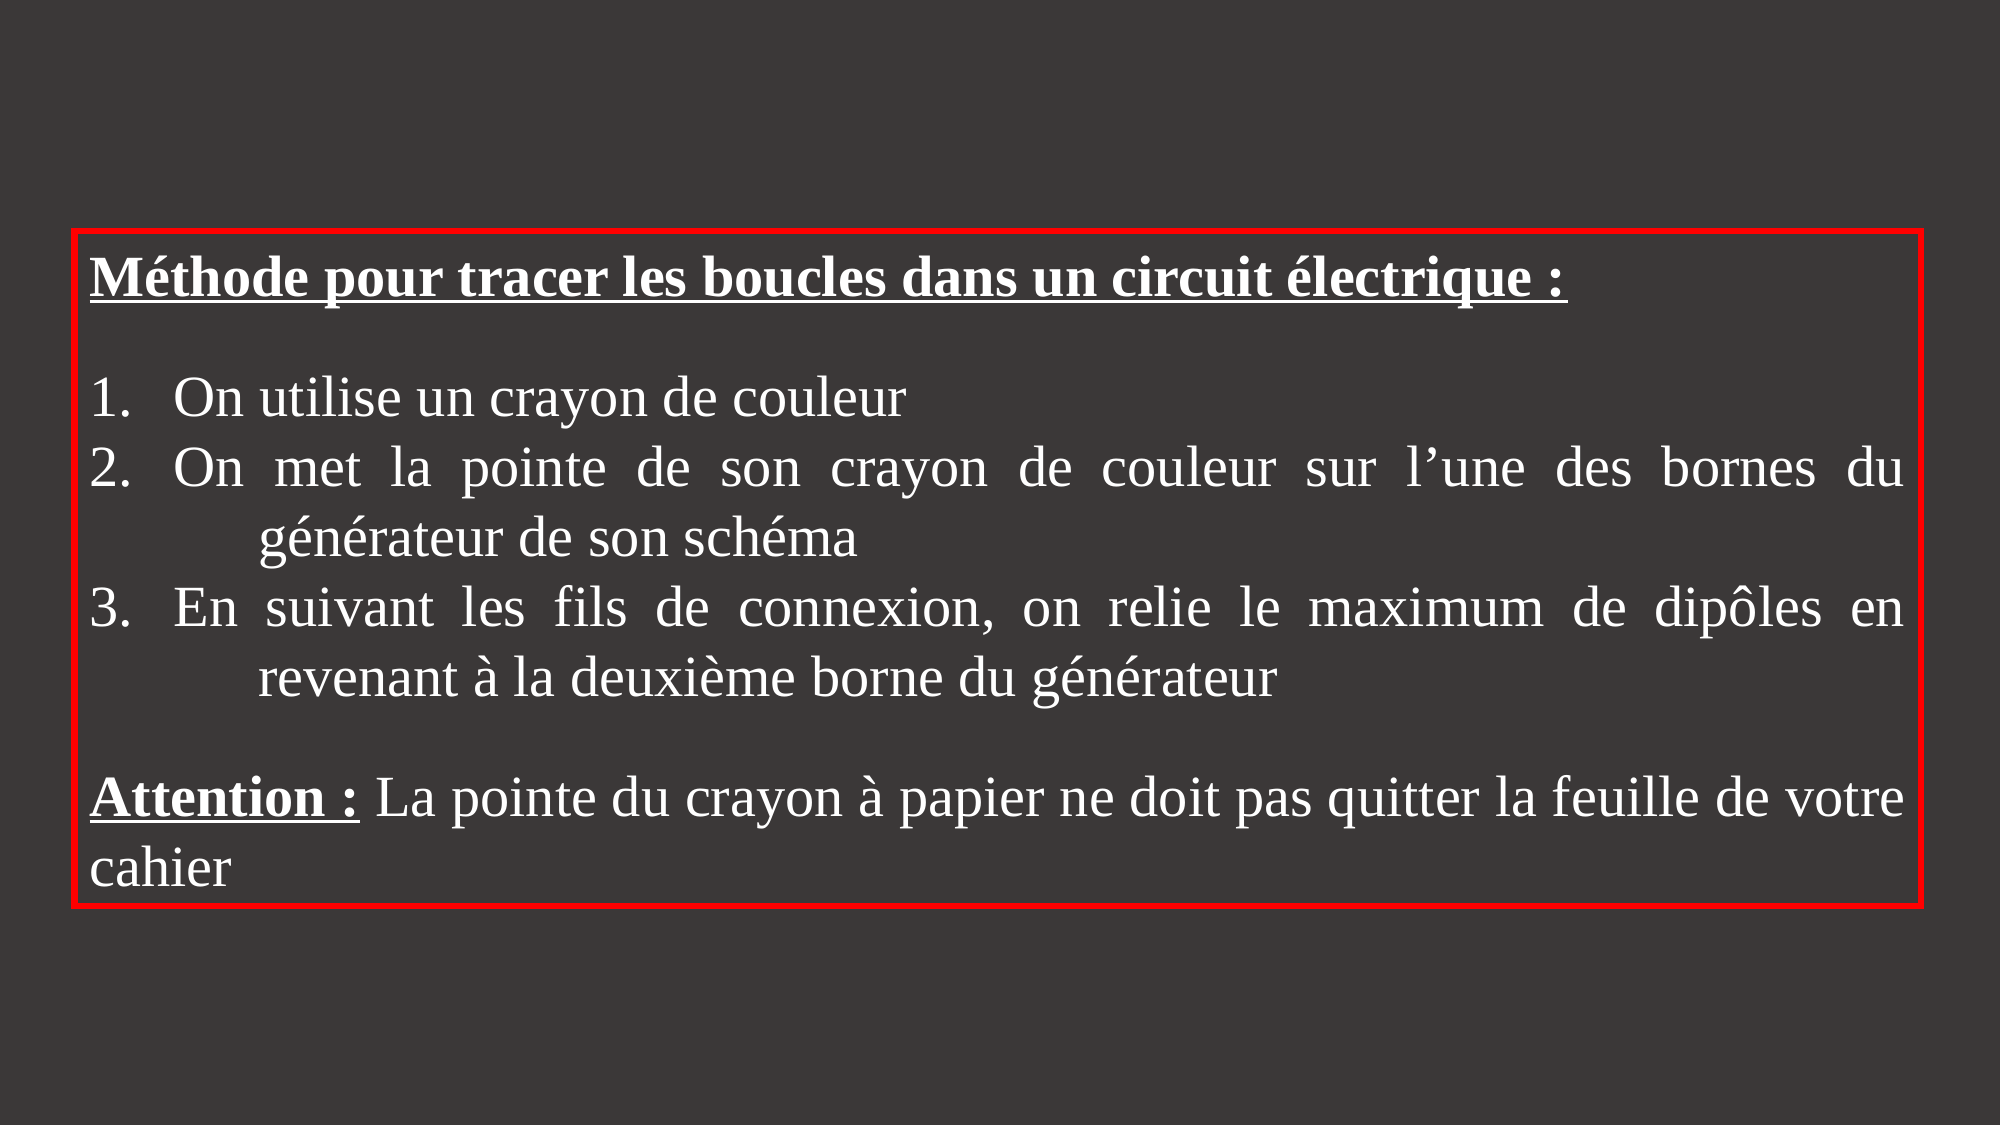

Méthode pour tracer les boucles dans un circuit électrique :
On utilise un crayon de couleur
On met la pointe de son crayon de couleur sur l’une des bornes du générateur de son schéma
En suivant les fils de connexion, on relie le maximum de dipôles en revenant à la deuxième borne du générateur
Attention : La pointe du crayon à papier ne doit pas quitter la feuille de votre cahier